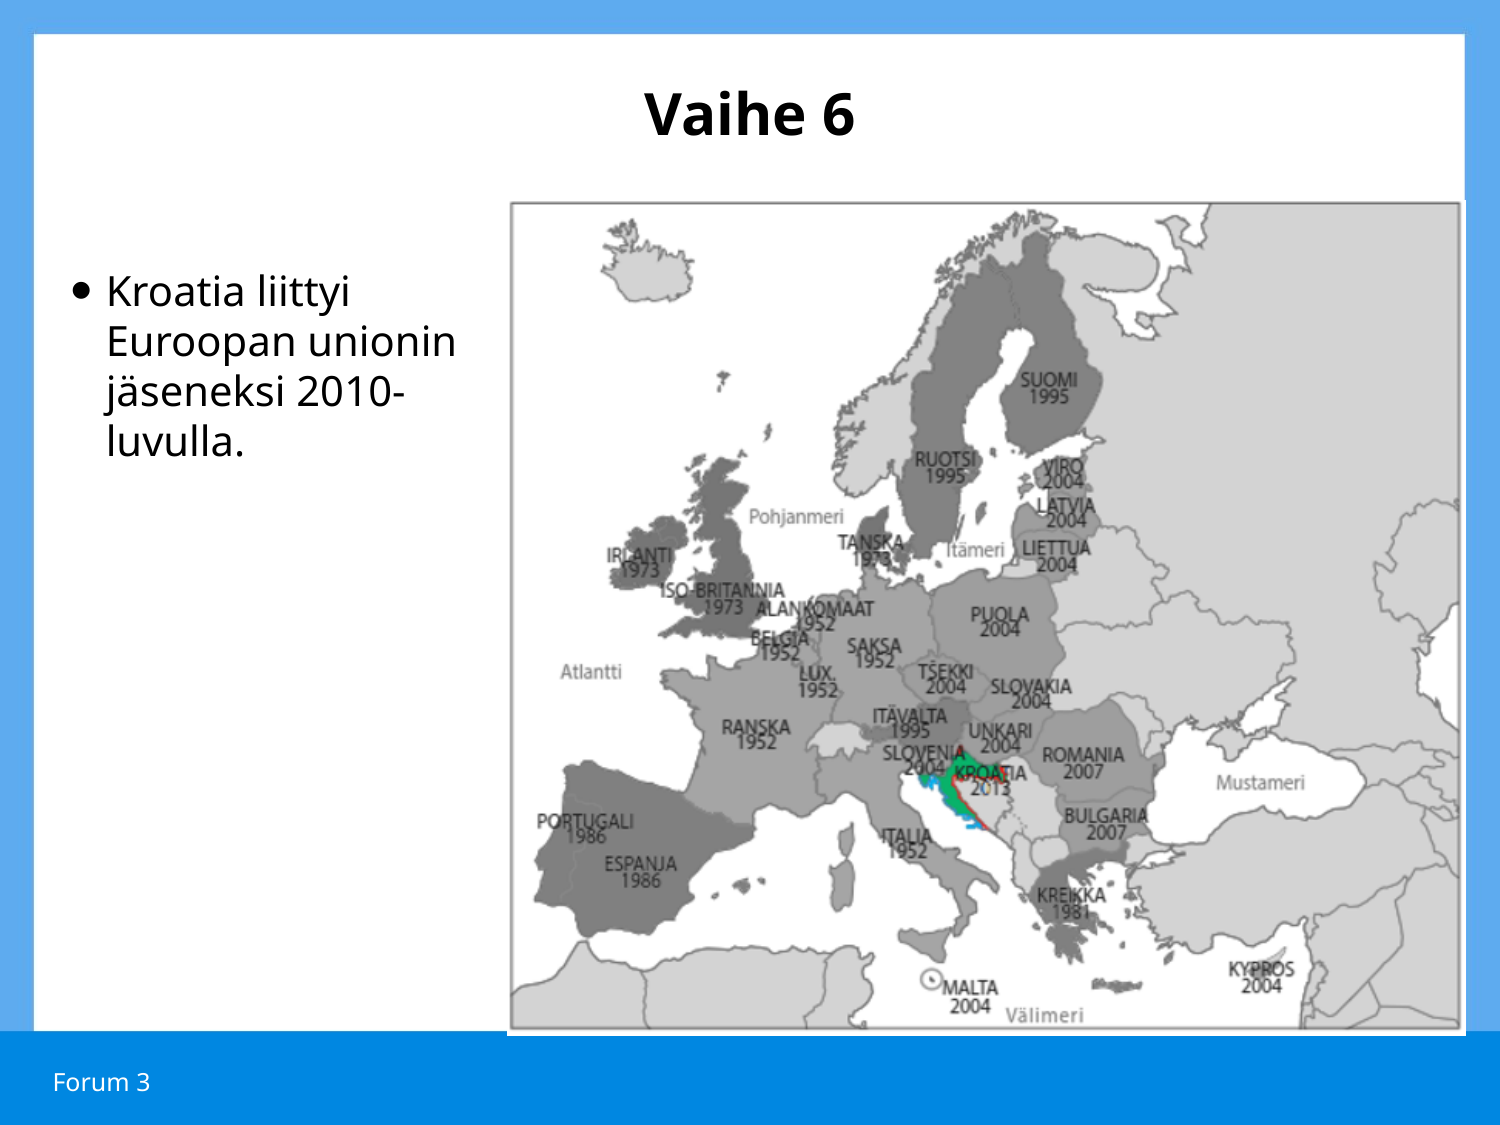

# Vaihe 6
Kroatia liittyi Euroopan unionin jäseneksi 2010-luvulla.